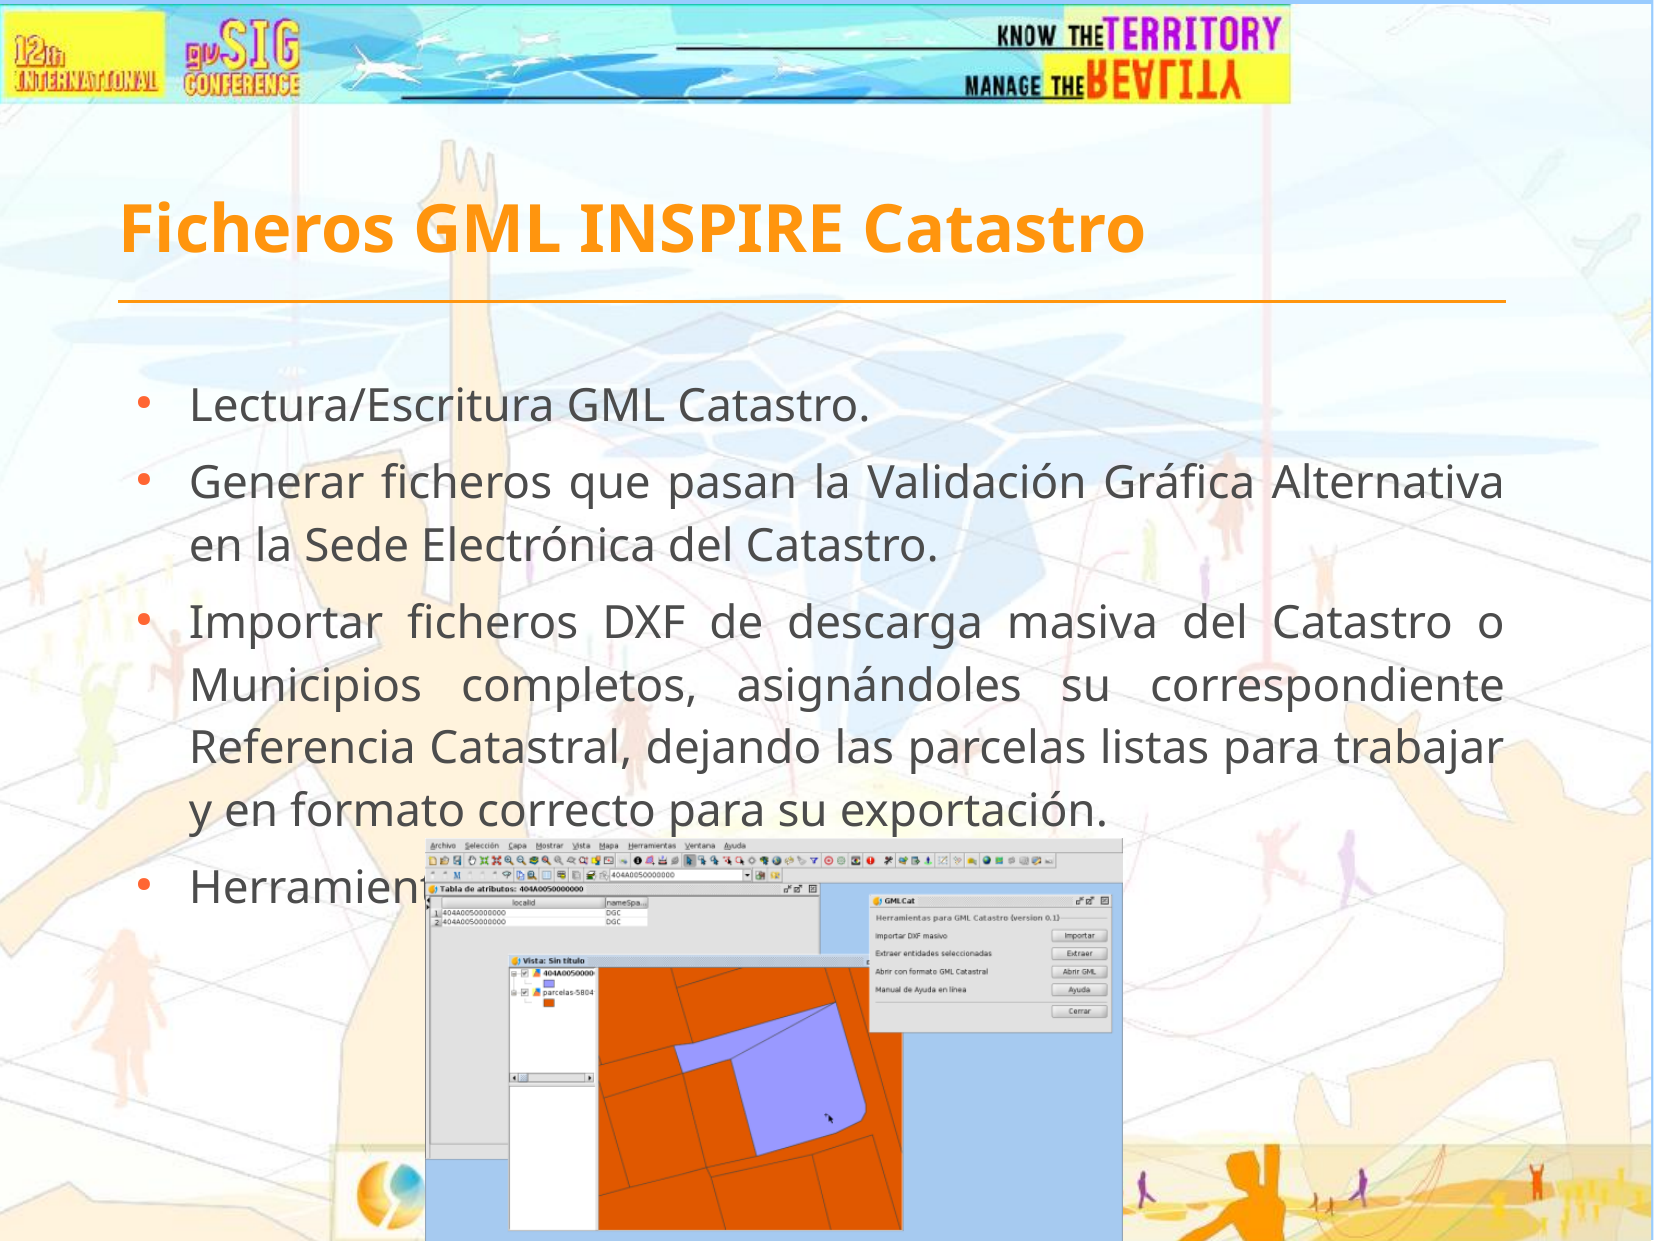

# Ficheros GML INSPIRE Catastro
Lectura/Escritura GML Catastro.
Generar ficheros que pasan la Validación Gráfica Alternativa en la Sede Electrónica del Catastro.
Importar ficheros DXF de descarga masiva del Catastro o Municipios completos, asignándoles su correspondiente Referencia Catastral, dejando las parcelas listas para trabajar y en formato correcto para su exportación.
Herramienta de Extraer Parcelas.